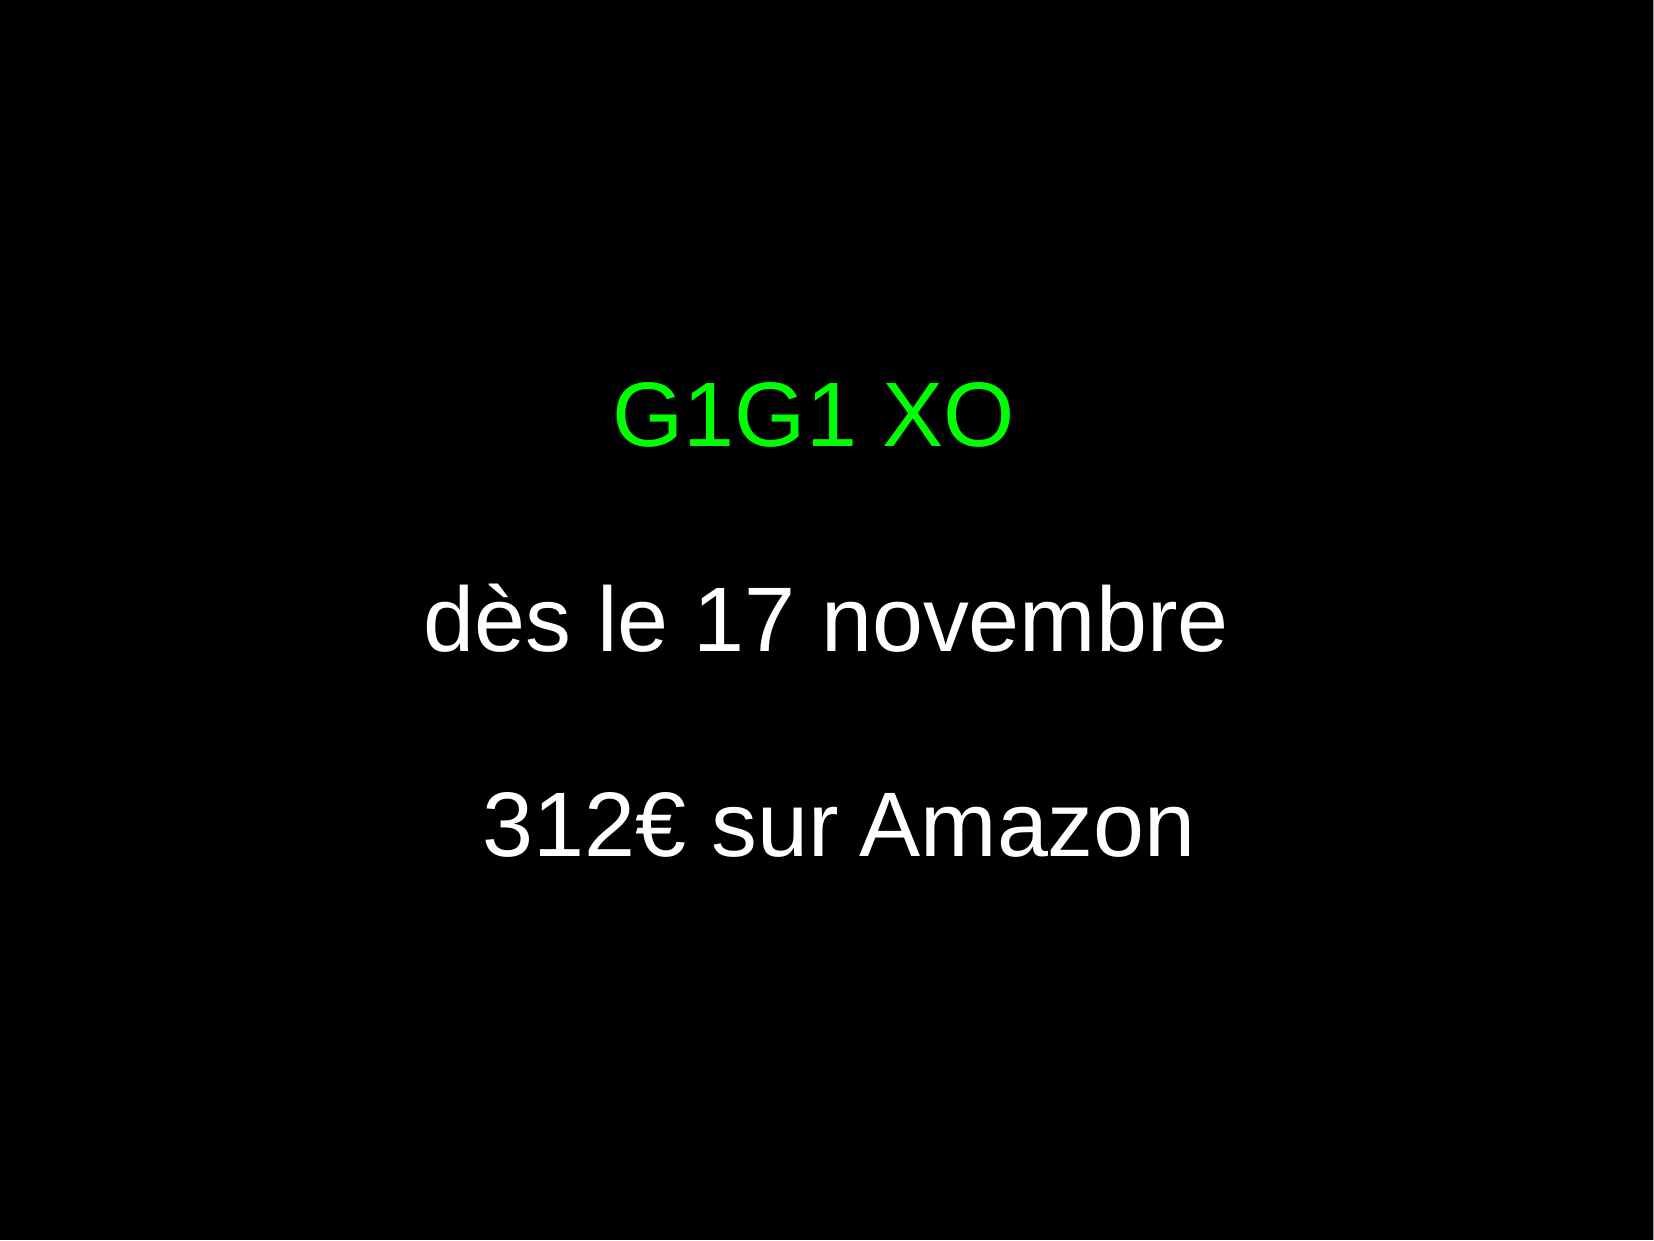

G1G1 XO
dès le 17 novembre
 312€ sur Amazon